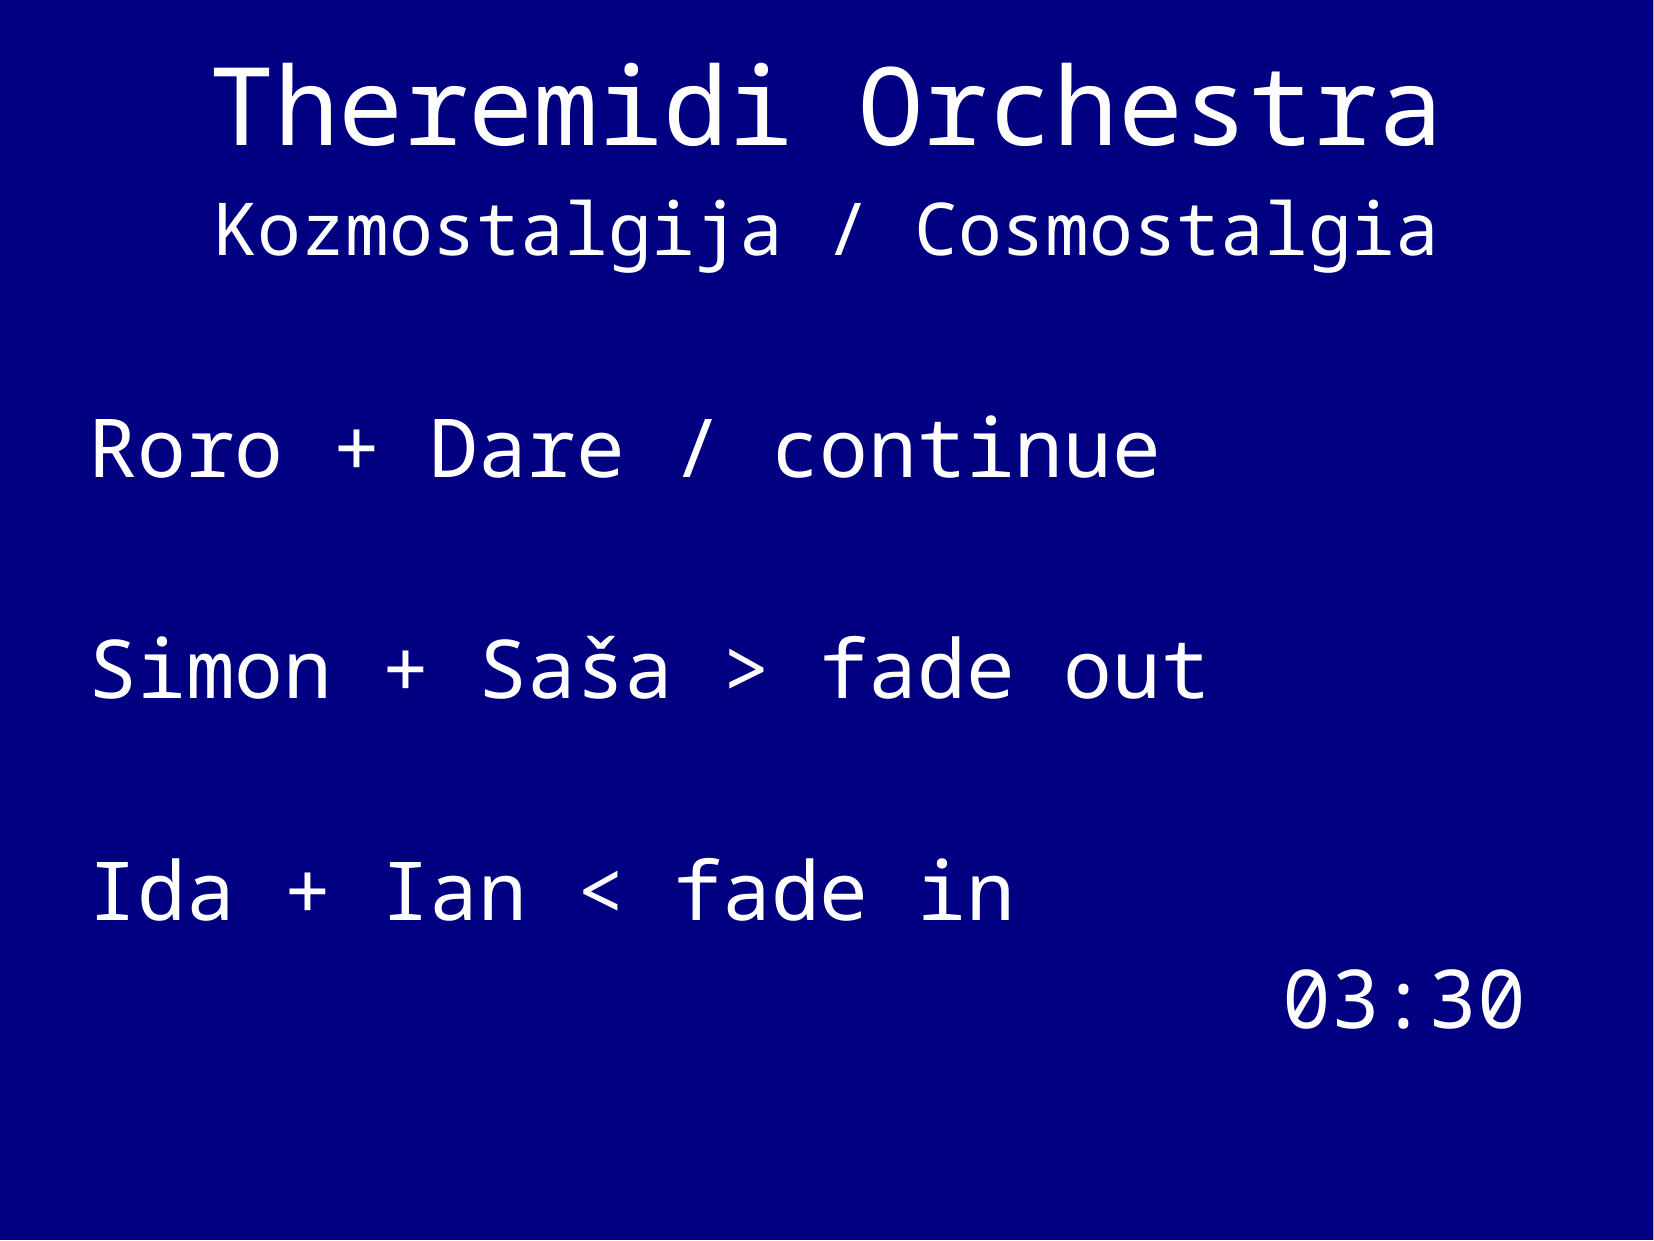

# Theremidi Orchestra Kozmostalgija / Cosmostalgia
Roro + Dare / continue
Simon + Saša > fade out
Ida + Ian < fade in
03:30